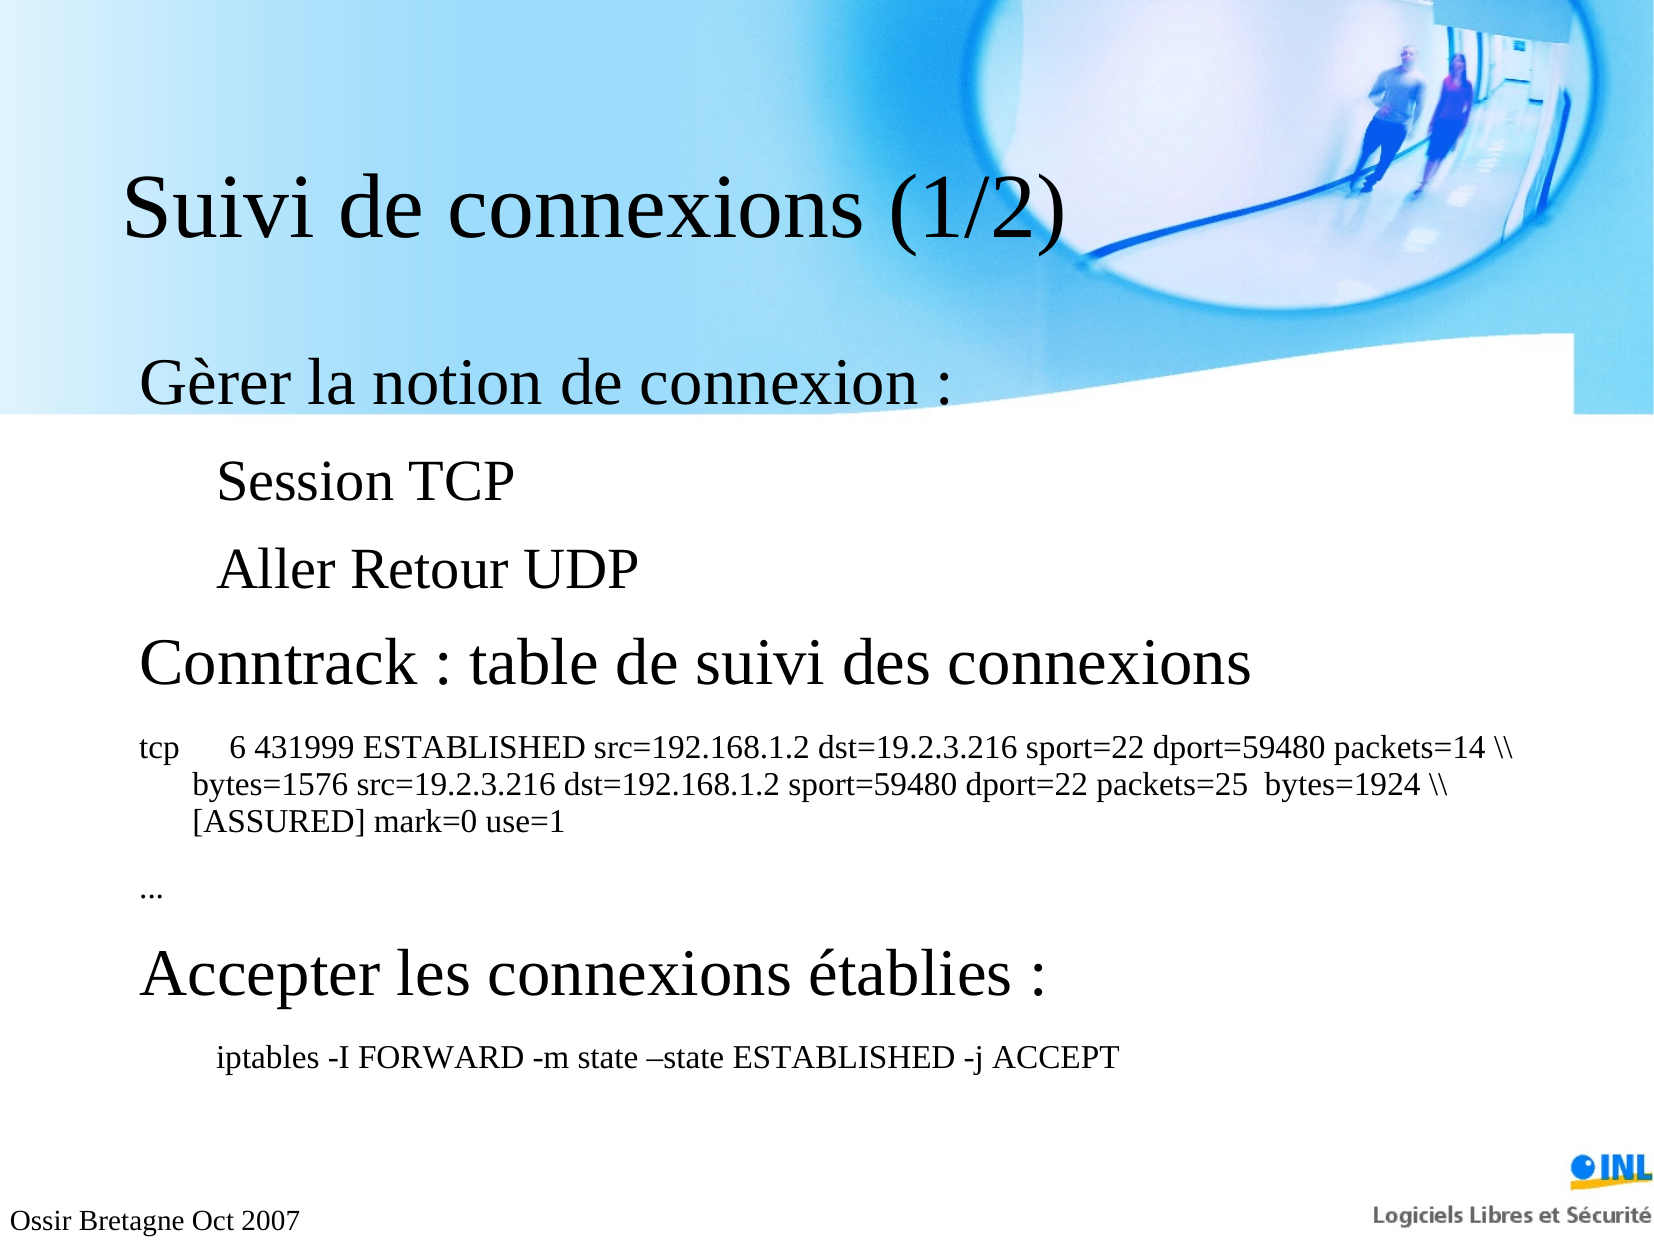

# Suivi de connexions (1/2)
Gèrer la notion de connexion :
Session TCP
Aller Retour UDP
Conntrack : table de suivi des connexions
tcp 6 431999 ESTABLISHED src=192.168.1.2 dst=19.2.3.216 sport=22 dport=59480 packets=14 \\ bytes=1576 src=19.2.3.216 dst=192.168.1.2 sport=59480 dport=22 packets=25 bytes=1924 \\ [ASSURED] mark=0 use=1
...
Accepter les connexions établies :
iptables -I FORWARD -m state –state ESTABLISHED -j ACCEPT